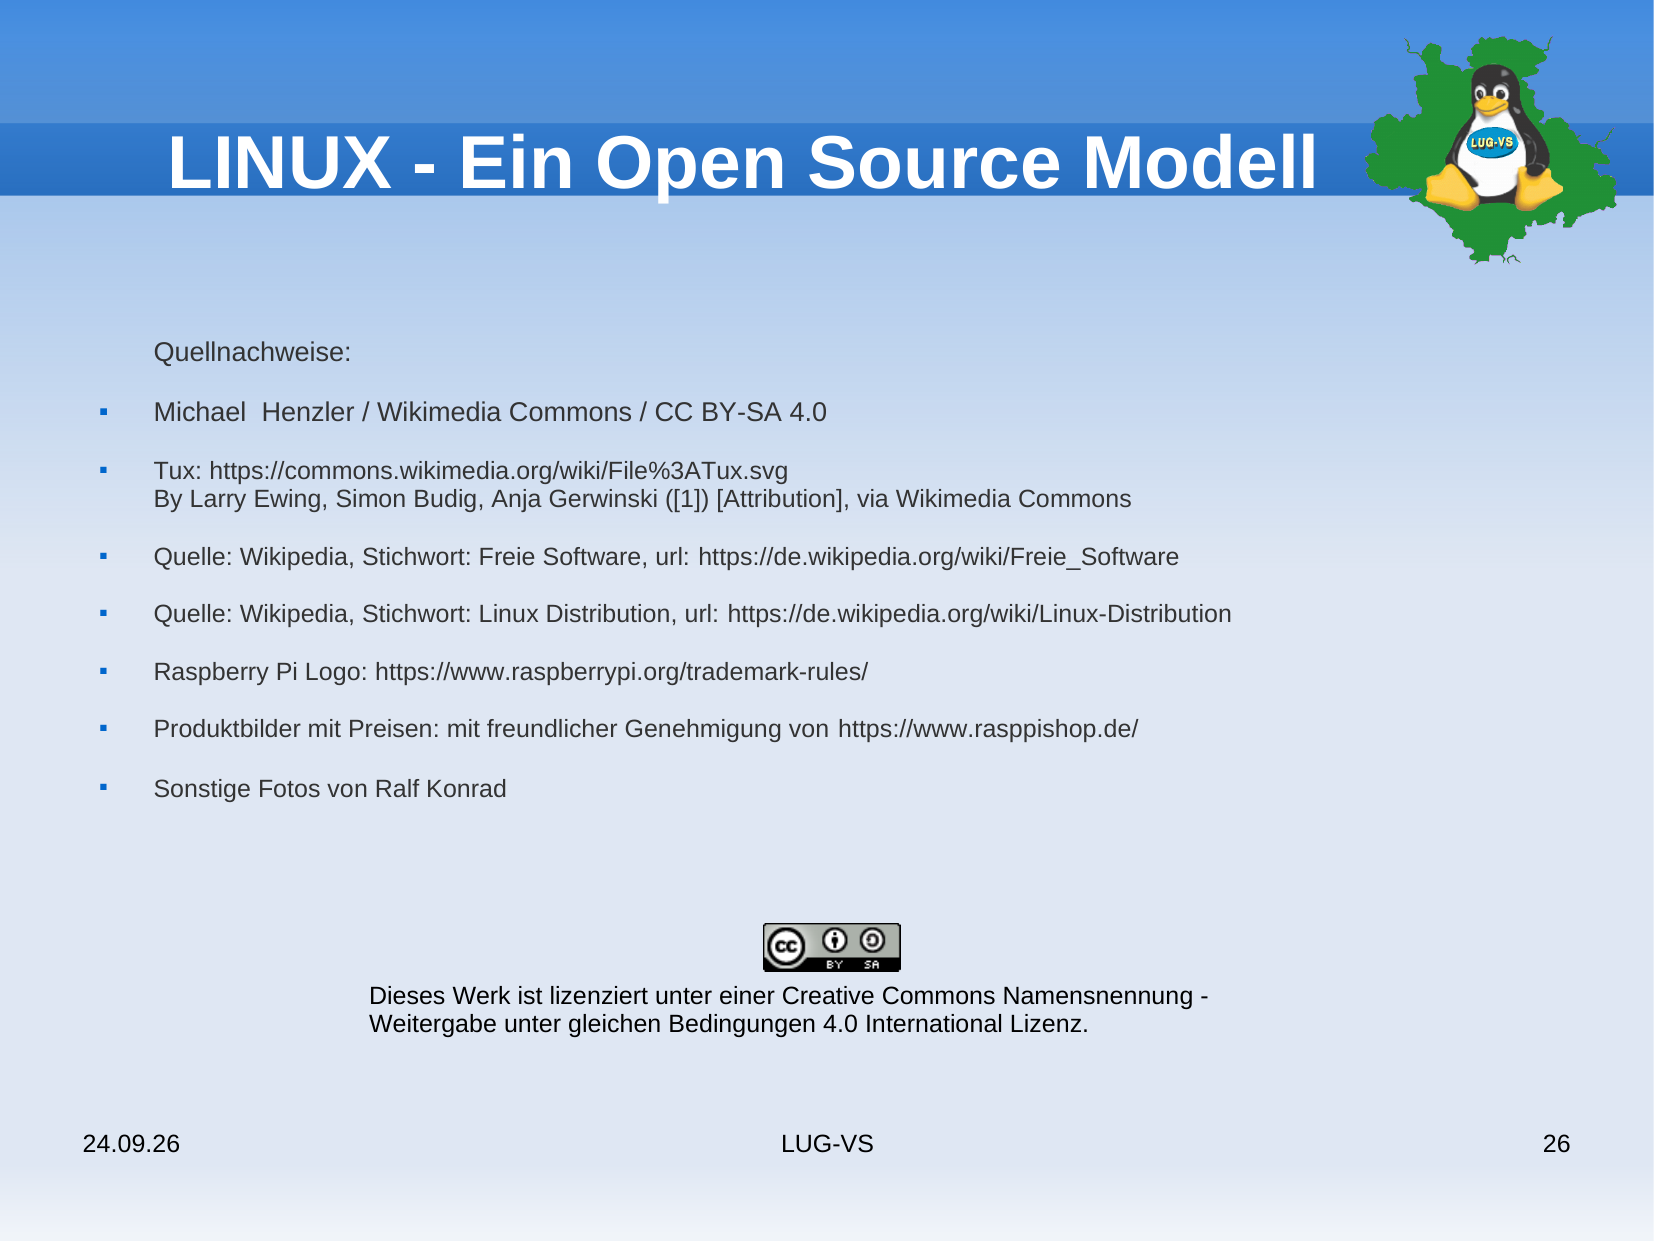

# LINUX - Ein Open Source Modell
Quellnachweise:
Michael Henzler / Wikimedia Commons / CC BY-SA 4.0
Tux: https://commons.wikimedia.org/wiki/File%3ATux.svg
By Larry Ewing, Simon Budig, Anja Gerwinski ([1]) [Attribution], via Wikimedia Commons
Quelle: Wikipedia, Stichwort: Freie Software, url: https://de.wikipedia.org/wiki/Freie_Software
Quelle: Wikipedia, Stichwort: Linux Distribution, url: https://de.wikipedia.org/wiki/Linux-Distribution
Raspberry Pi Logo: https://www.raspberrypi.org/trademark-rules/
Produktbilder mit Preisen: mit freundlicher Genehmigung von https://www.rasppishop.de/
Sonstige Fotos von Ralf Konrad
Dieses Werk ist lizenziert unter einer Creative Commons Namensnennung - Weitergabe unter gleichen Bedingungen 4.0 International Lizenz.
LUG-VS
26